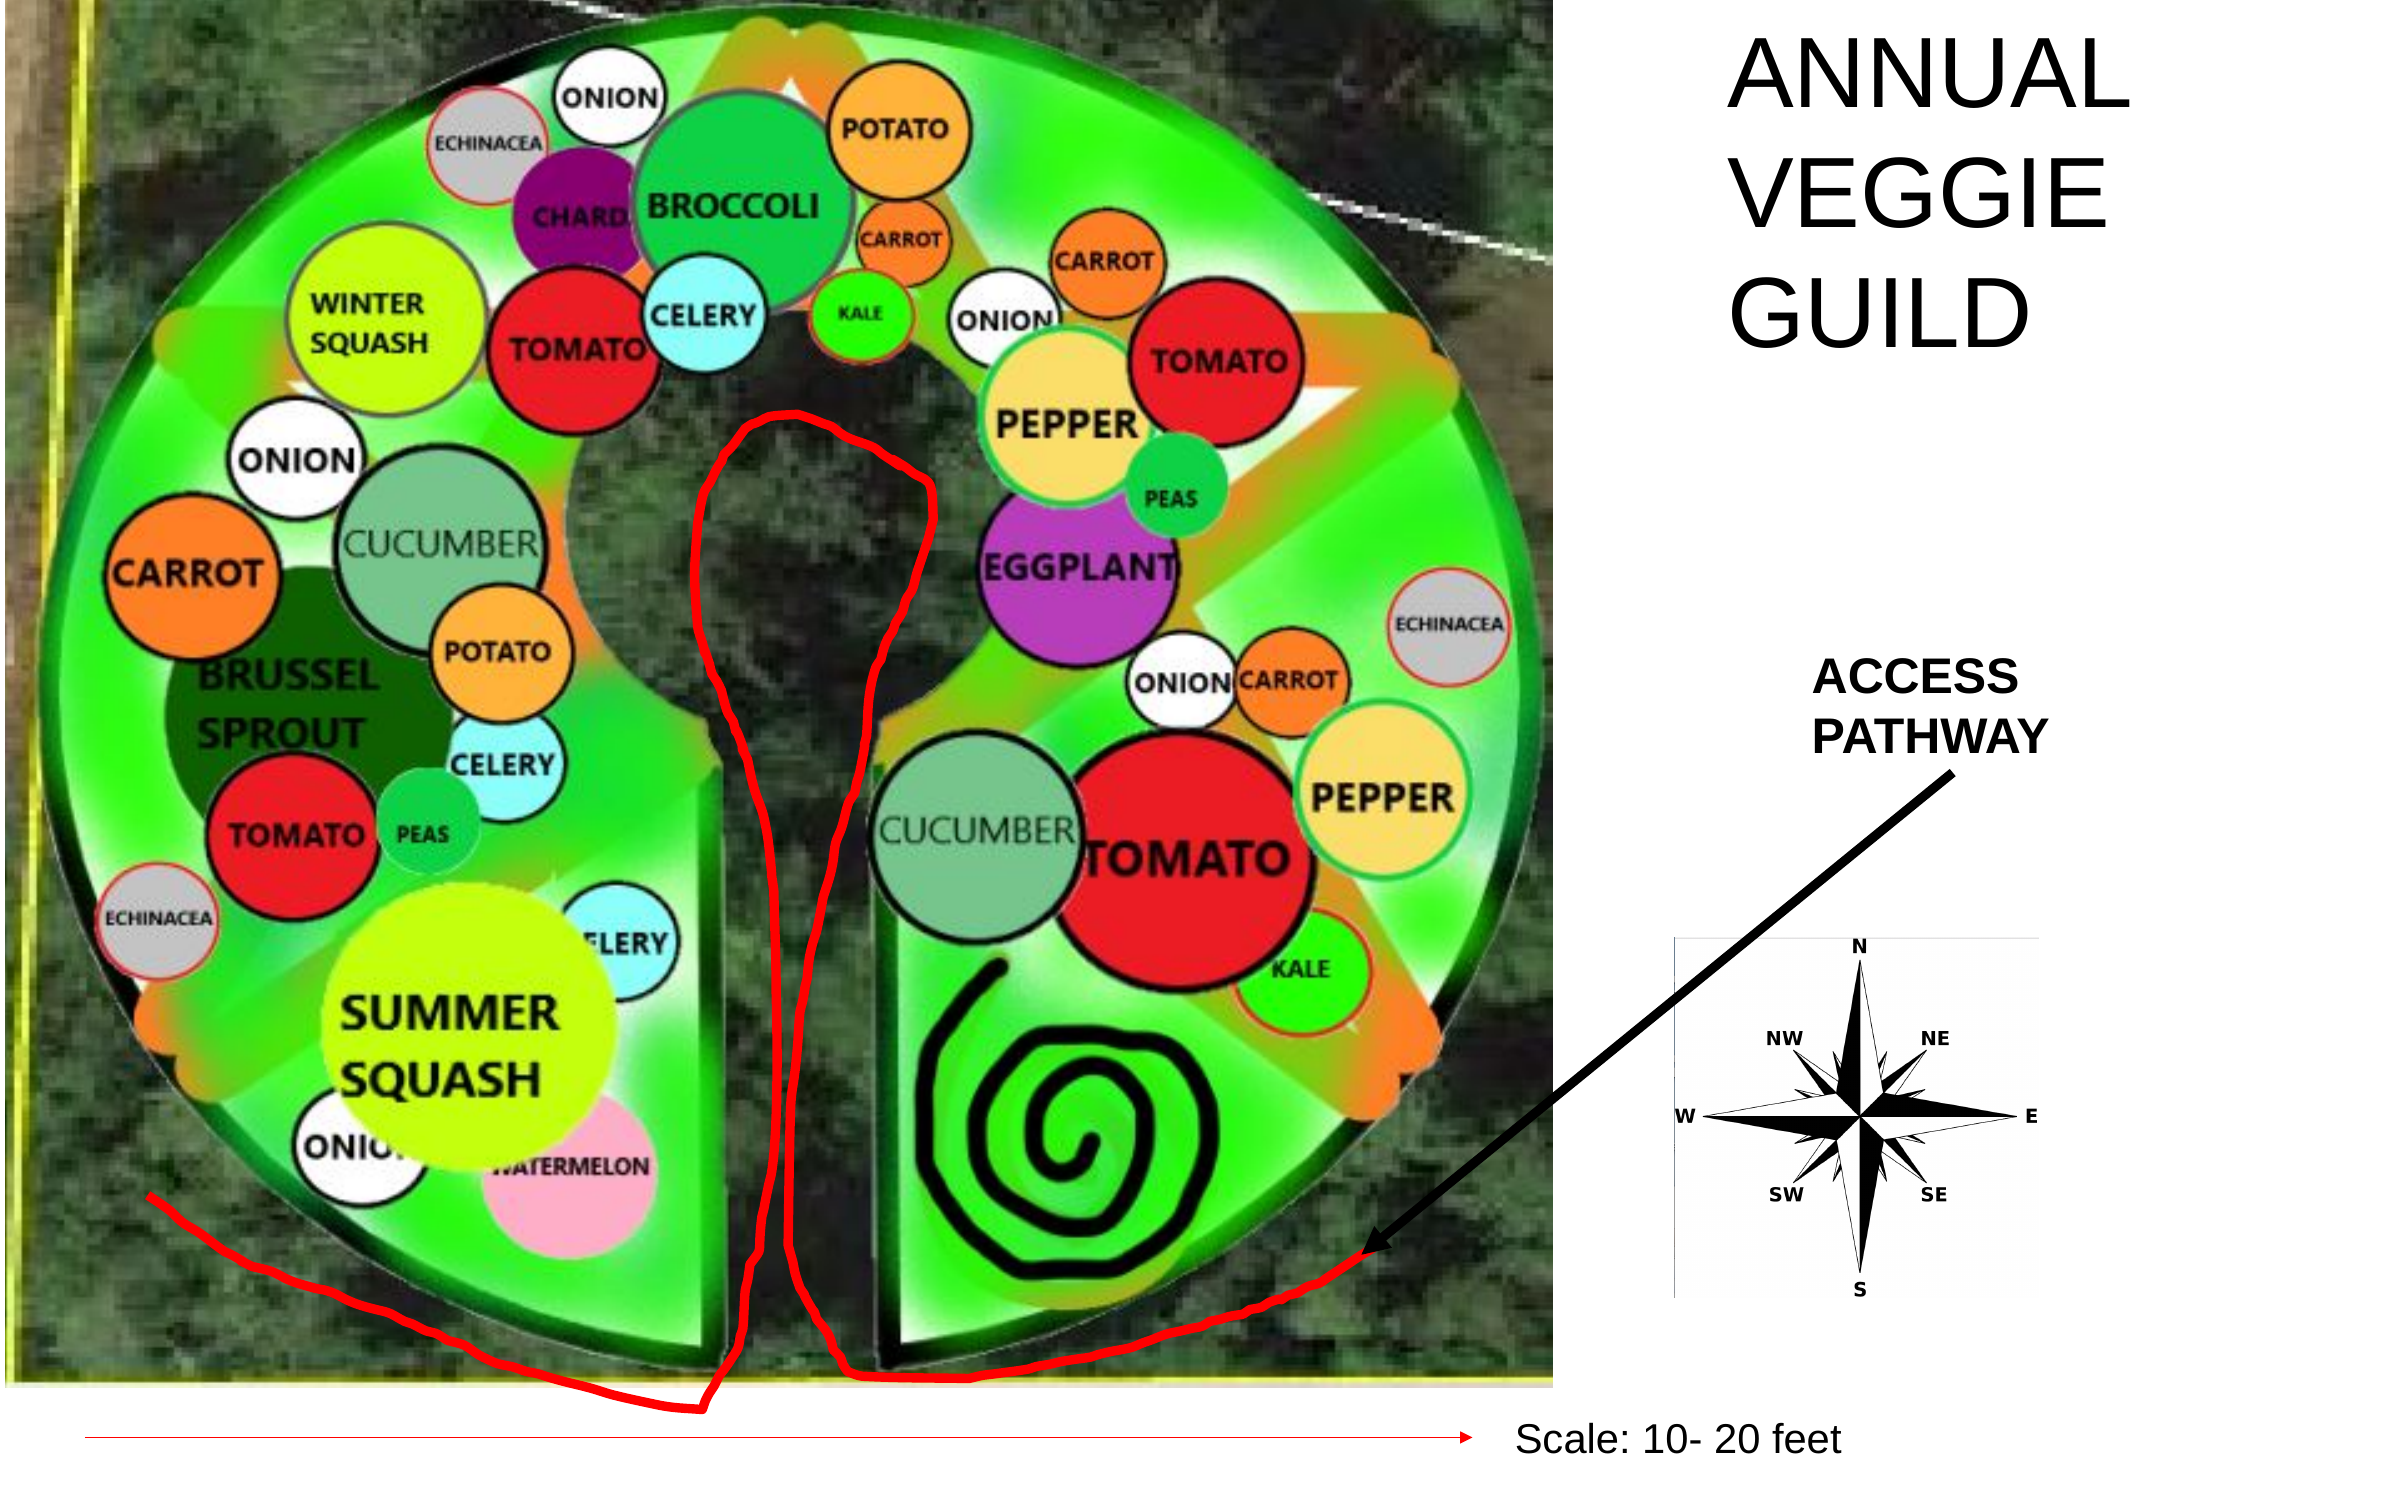

ANNUAL VEGGIE GUILD
ACCESS PATHWAY
Scale: 10- 20 feet